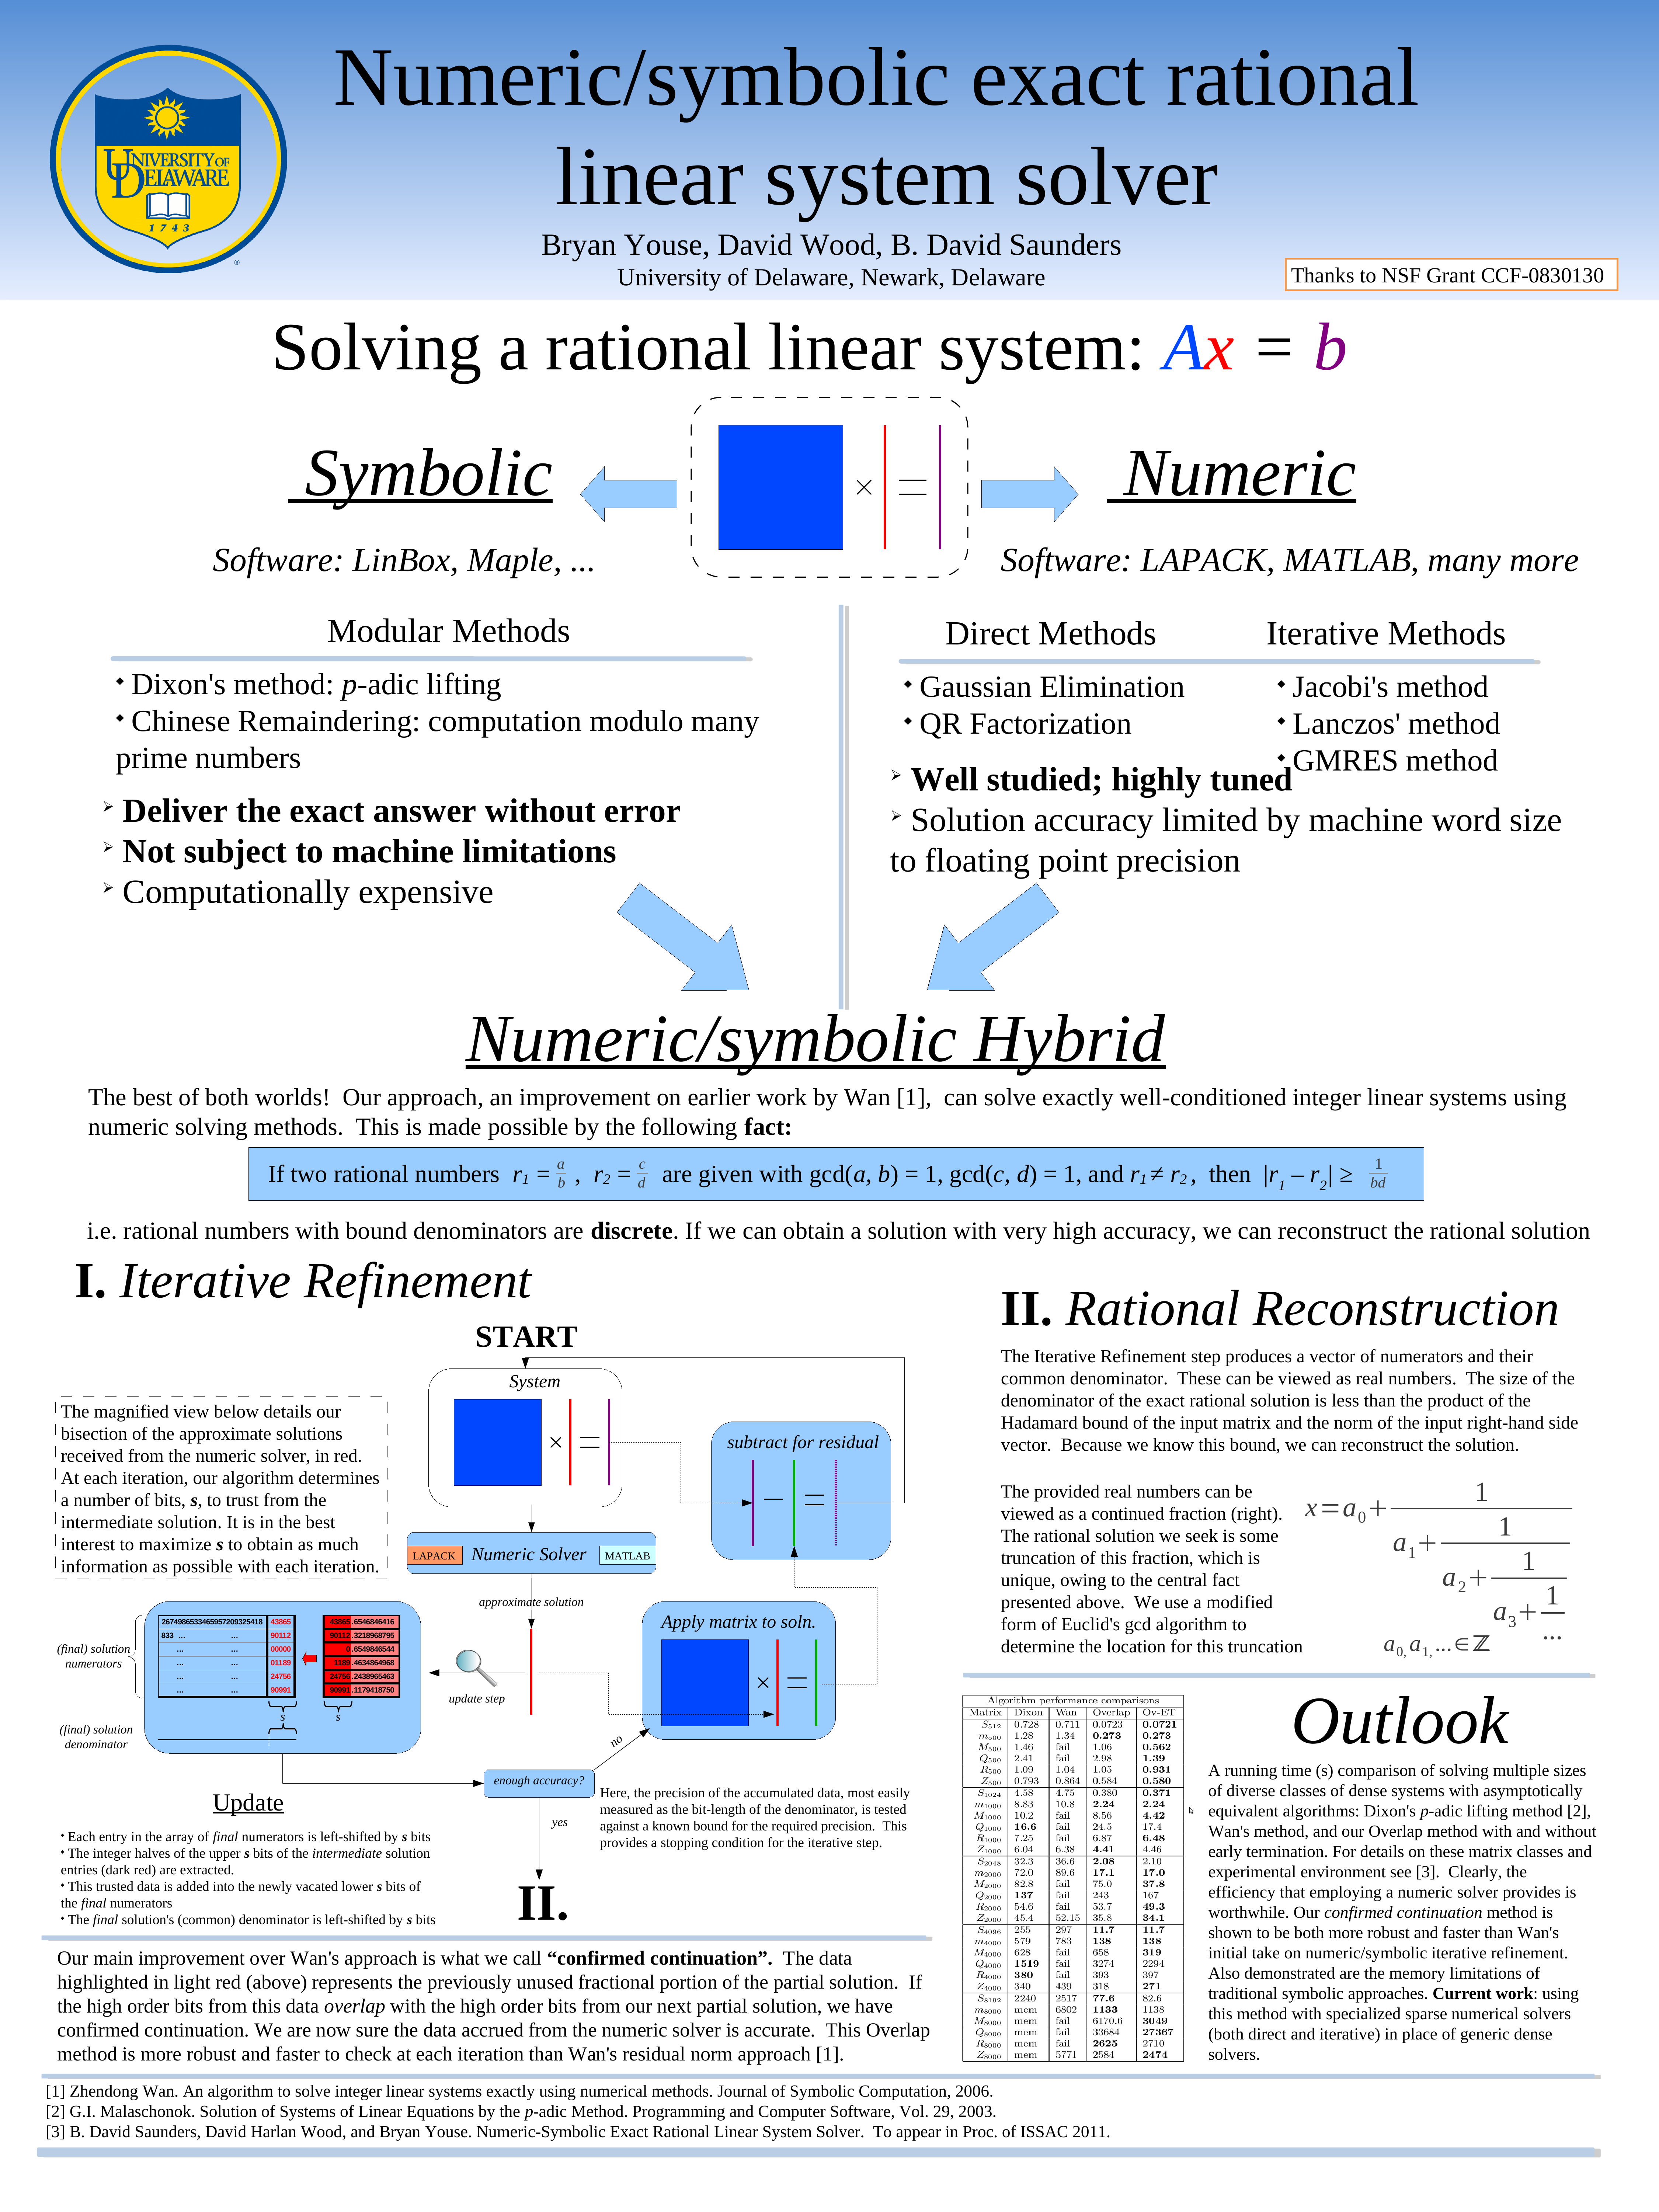

Numeric/symbolic exact rational
linear system solver
Bryan Youse, David Wood, B. David Saunders
University of Delaware, Newark, Delaware
Thanks to NSF Grant CCF-0830130
Solving a rational linear system: Ax = b
 Symbolic
 Numeric
Software: LinBox, Maple, ...
Software: LAPACK, MATLAB, many more
 Modular Methods
Direct Methods Iterative Methods
 Gaussian Elimination
 QR Factorization
 Jacobi's method
 Lanczos' method
 GMRES method
 Dixon's method: p-adic lifting
 Chinese Remaindering: computation modulo many prime numbers
 Well studied; highly tuned
 Solution accuracy limited by machine word size to floating point precision
 Deliver the exact answer without error
 Not subject to machine limitations
 Computationally expensive
Numeric/symbolic Hybrid
The best of both worlds! Our approach, an improvement on earlier work by Wan [1], can solve exactly well-conditioned integer linear systems using numeric solving methods. This is made possible by the following fact:
If two rational numbers r1 = , r2 = are given with gcd(a, b) = 1, gcd(c, d) = 1, and r1 ≠ r2 , then |r1 – r2| ≥
i.e. rational numbers with bound denominators are discrete. If we can obtain a solution with very high accuracy, we can reconstruct the rational solution
I. Iterative Refinement
II. Rational Reconstruction
START
The Iterative Refinement step produces a vector of numerators and their common denominator. These can be viewed as real numbers. The size of the denominator of the exact rational solution is less than the product of the Hadamard bound of the input matrix and the norm of the input right-hand side vector. Because we know this bound, we can reconstruct the solution.
System
The magnified view below details our bisection of the approximate solutions received from the numeric solver, in red. At each iteration, our algorithm determines a number of bits, s, to trust from the intermediate solution. It is in the best interest to maximize s to obtain as much information as possible with each iteration.
subtract for residual
The provided real numbers can be viewed as a continued fraction (right). The rational solution we seek is some truncation of this fraction, which is unique, owing to the central fact presented above. We use a modified form of Euclid's gcd algorithm to determine the location for this truncation
Numeric Solver
LAPACK
MATLAB
Apply matrix to soln.
(final) solution numerators
Outlook
update step
 s
 s
(final) solution denominator
no
A running time (s) comparison of solving multiple sizes of diverse classes of dense systems with asymptotically equivalent algorithms: Dixon's p-adic lifting method [2], Wan's method, and our Overlap method with and without early termination. For details on these matrix classes and experimental environment see [3]. Clearly, the efficiency that employing a numeric solver provides is worthwhile. Our confirmed continuation method is shown to be both more robust and faster than Wan's initial take on numeric/symbolic iterative refinement. Also demonstrated are the memory limitations of traditional symbolic approaches. Current work: using this method with specialized sparse numerical solvers (both direct and iterative) in place of generic dense solvers.
enough accuracy?
Here, the precision of the accumulated data, most easily measured as the bit-length of the denominator, is tested against a known bound for the required precision. This provides a stopping condition for the iterative step.
Update
yes
 Each entry in the array of final numerators is left-shifted by s bits
 The integer halves of the upper s bits of the intermediate solution entries (dark red) are extracted.
 This trusted data is added into the newly vacated lower s bits of the final numerators
 The final solution's (common) denominator is left-shifted by s bits
II.
Our main improvement over Wan's approach is what we call “confirmed continuation”. The data highlighted in light red (above) represents the previously unused fractional portion of the partial solution. If the high order bits from this data overlap with the high order bits from our next partial solution, we have confirmed continuation. We are now sure the data accrued from the numeric solver is accurate. This Overlap method is more robust and faster to check at each iteration than Wan's residual norm approach [1].
[1] Zhendong Wan. An algorithm to solve integer linear systems exactly using numerical methods. Journal of Symbolic Computation, 2006.
[2] G.I. Malaschonok. Solution of Systems of Linear Equations by the p-adic Method. Programming and Computer Software, Vol. 29, 2003.
[3] B. David Saunders, David Harlan Wood, and Bryan Youse. Numeric-Symbolic Exact Rational Linear System Solver. To appear in Proc. of ISSAC 2011.